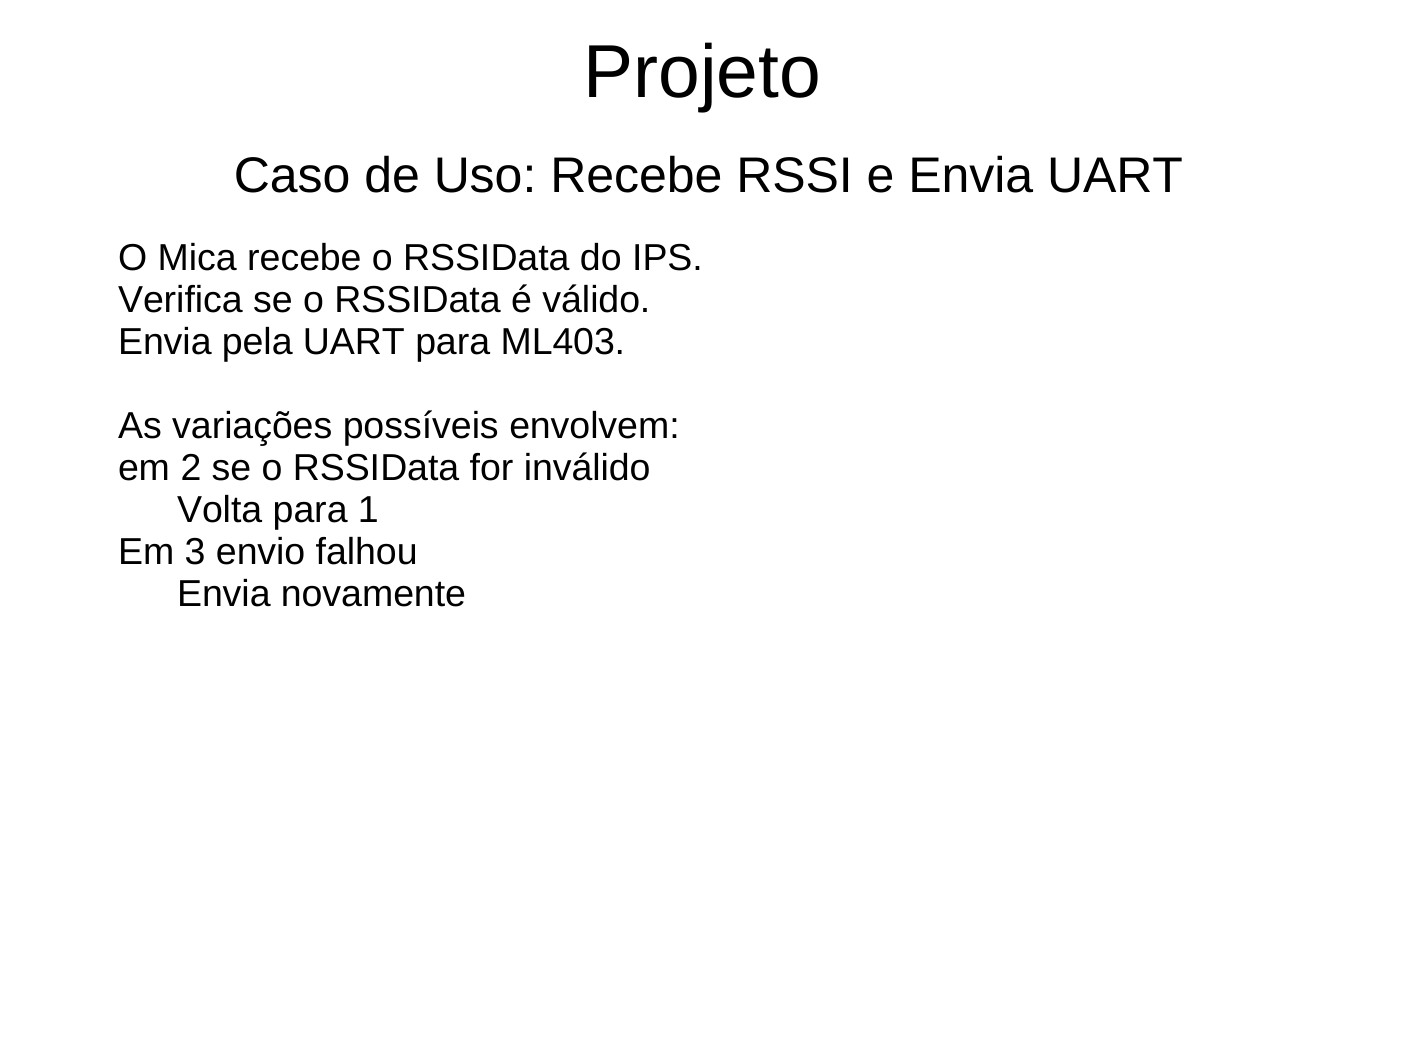

Projeto
Caso de Uso: Recebe RSSI e Envia UART
O Mica recebe o RSSIData do IPS.
Verifica se o RSSIData é válido.
Envia pela UART para ML403.
As variações possíveis envolvem:
em 2 se o RSSIData for inválido
Volta para 1
Em 3 envio falhou
Envia novamente